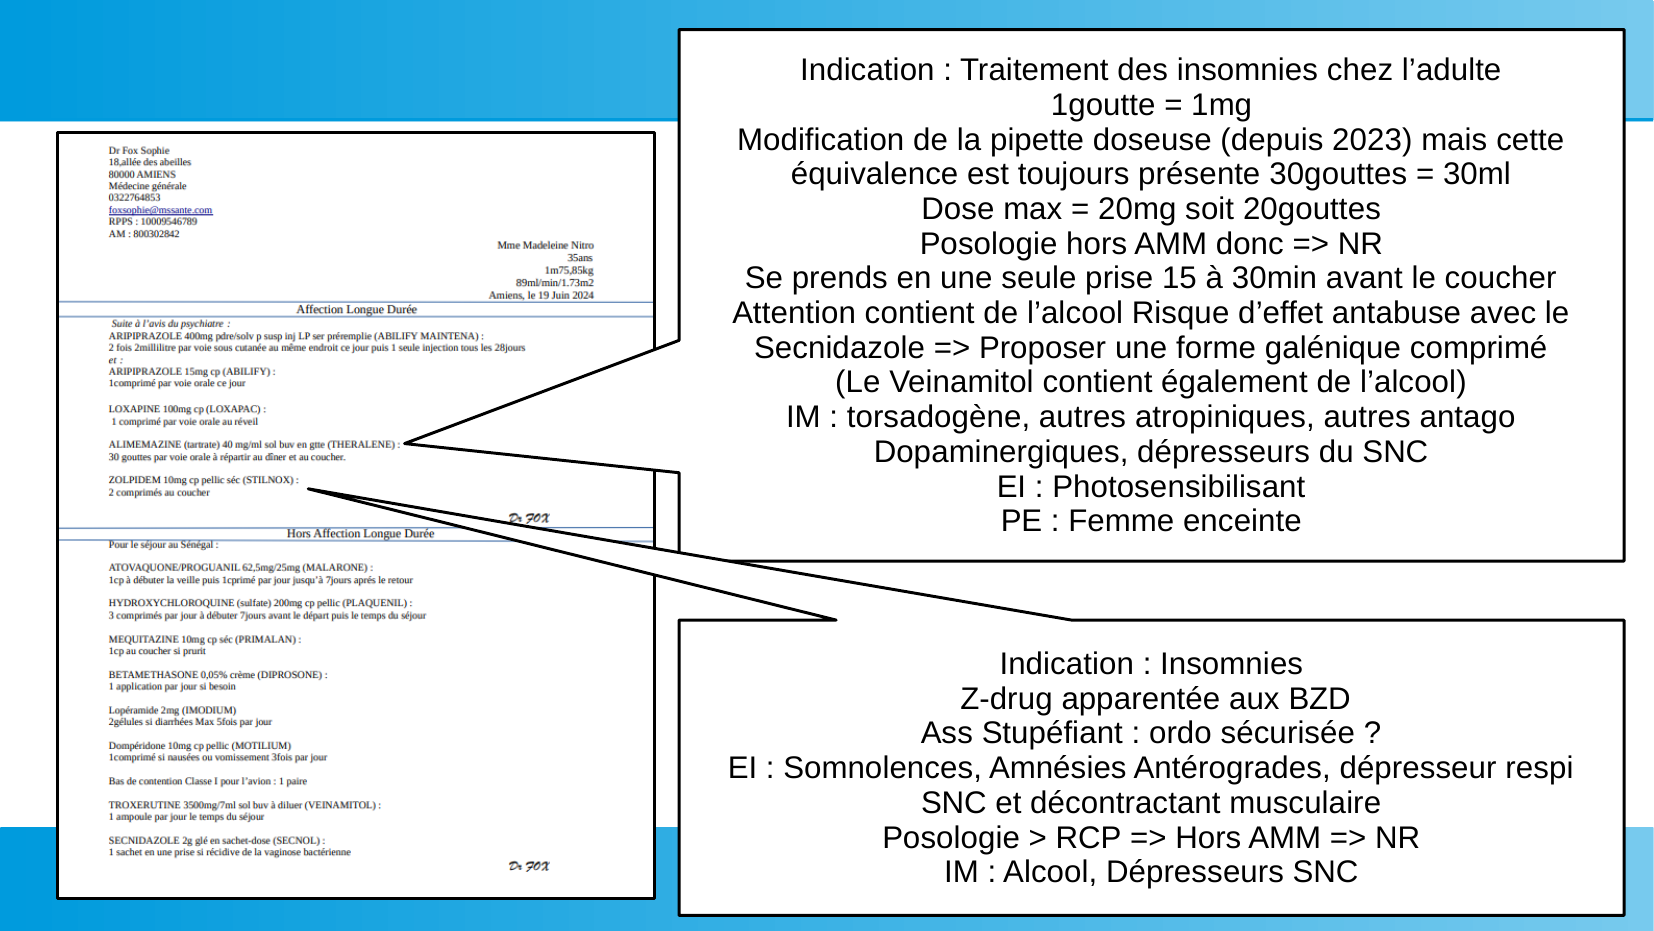

# Juin 2024
Indication : Traitement des insomnies chez l’adulte
1goutte = 1mg
Modification de la pipette doseuse (depuis 2023) mais cette équivalence est toujours présente 30gouttes = 30ml
Dose max = 20mg soit 20gouttes
Posologie hors AMM donc => NR
Se prends en une seule prise 15 à 30min avant le coucher
Attention contient de l’alcool Risque d’effet antabuse avec le Secnidazole => Proposer une forme galénique comprimé
(Le Veinamitol contient également de l’alcool)
IM : torsadogène, autres atropiniques, autres antago Dopaminergiques, dépresseurs du SNC
EI : Photosensibilisant
PE : Femme enceinte
Indication : Insomnies
 Z-drug apparentée aux BZD
Ass Stupéfiant : ordo sécurisée ?
EI : Somnolences, Amnésies Antérogrades, dépresseur respi SNC et décontractant musculaire
Posologie > RCP => Hors AMM => NR
IM : Alcool, Dépresseurs SNC
29